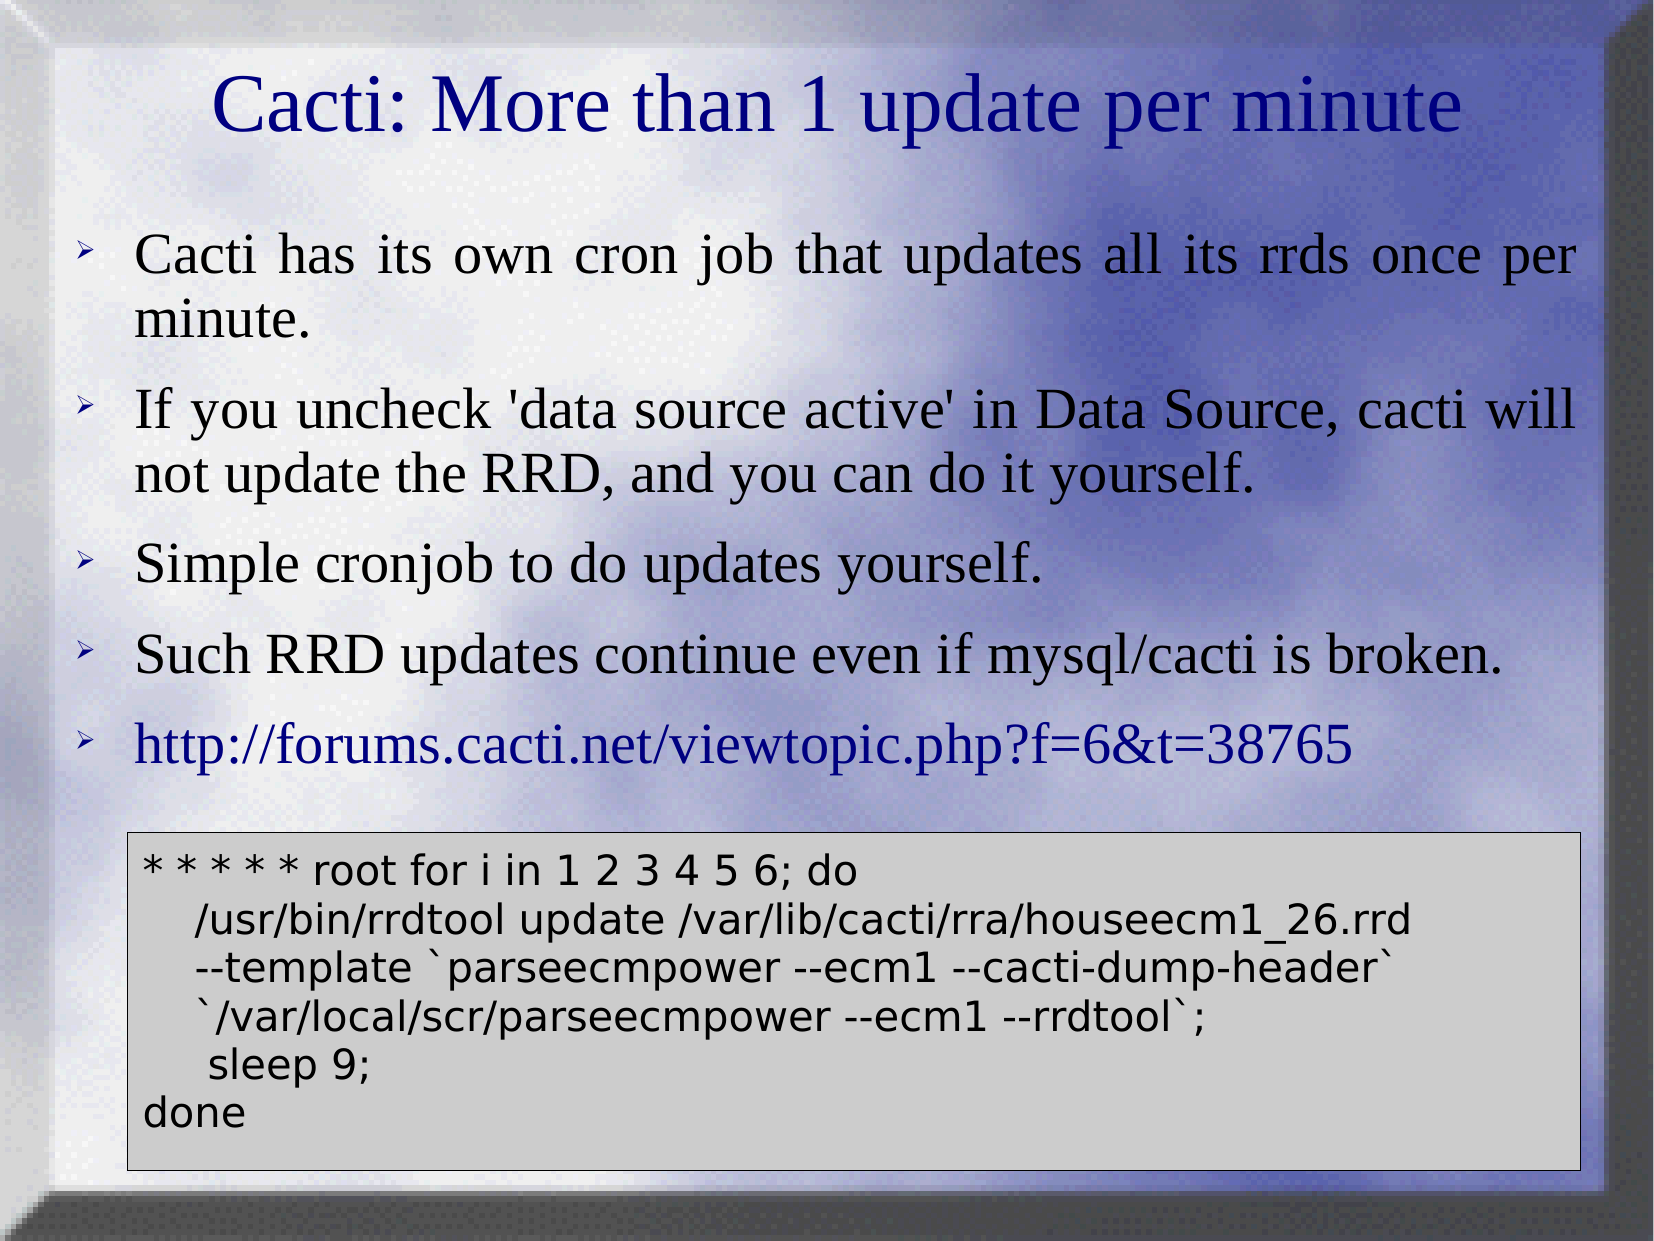

# Cacti: More than 1 update per minute
Cacti has its own cron job that updates all its rrds once per minute.
If you uncheck 'data source active' in Data Source, cacti will not update the RRD, and you can do it yourself.
Simple cronjob to do updates yourself.
Such RRD updates continue even if mysql/cacti is broken.
http://forums.cacti.net/viewtopic.php?f=6&t=38765
* * * * * root for i in 1 2 3 4 5 6; do
 /usr/bin/rrdtool update /var/lib/cacti/rra/houseecm1_26.rrd
 --template `parseecmpower --ecm1 --cacti-dump-header`
 `/var/local/scr/parseecmpower --ecm1 --rrdtool`;
 sleep 9;
done